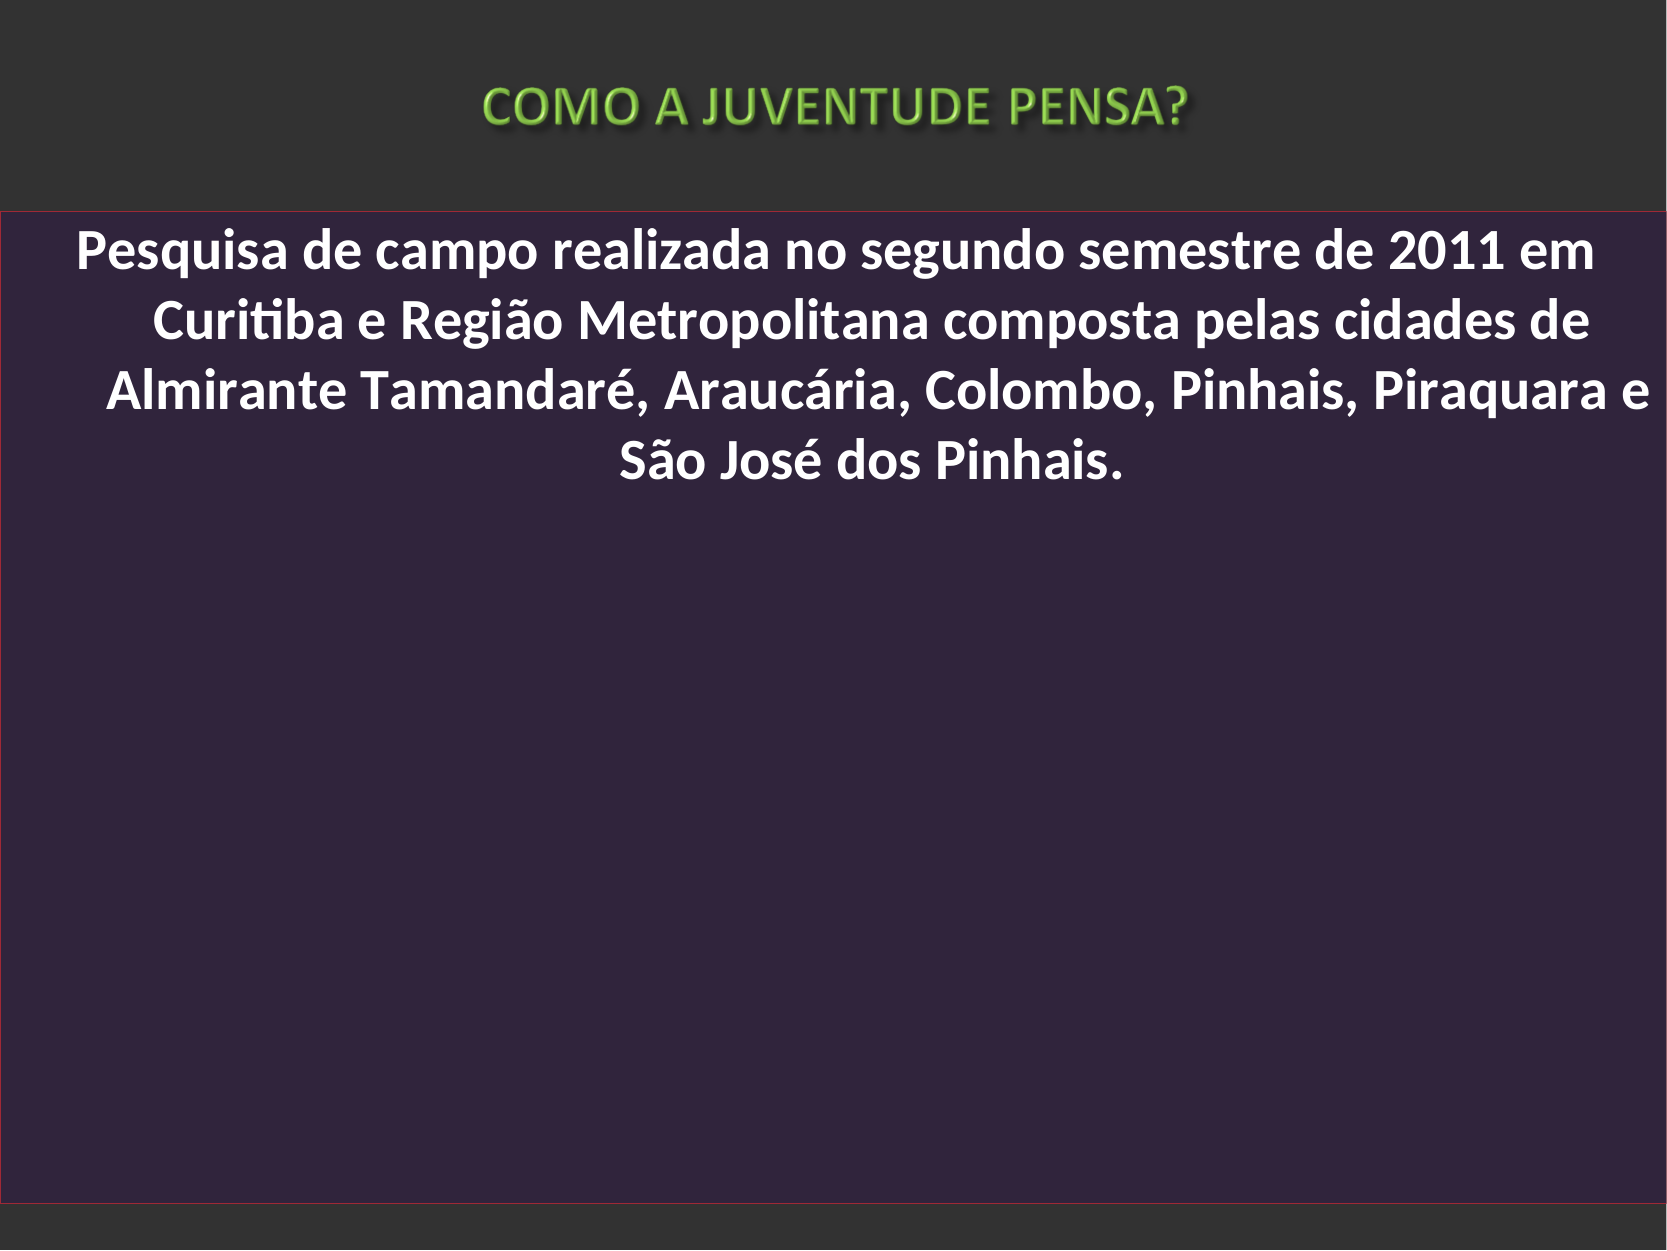

# Pesquisa de campo realizada no segundo semestre de 2011 em Curitiba e Região Metropolitana composta pelas cidades de Almirante Tamandaré, Araucária, Colombo, Pinhais, Piraquara e São José dos Pinhais.